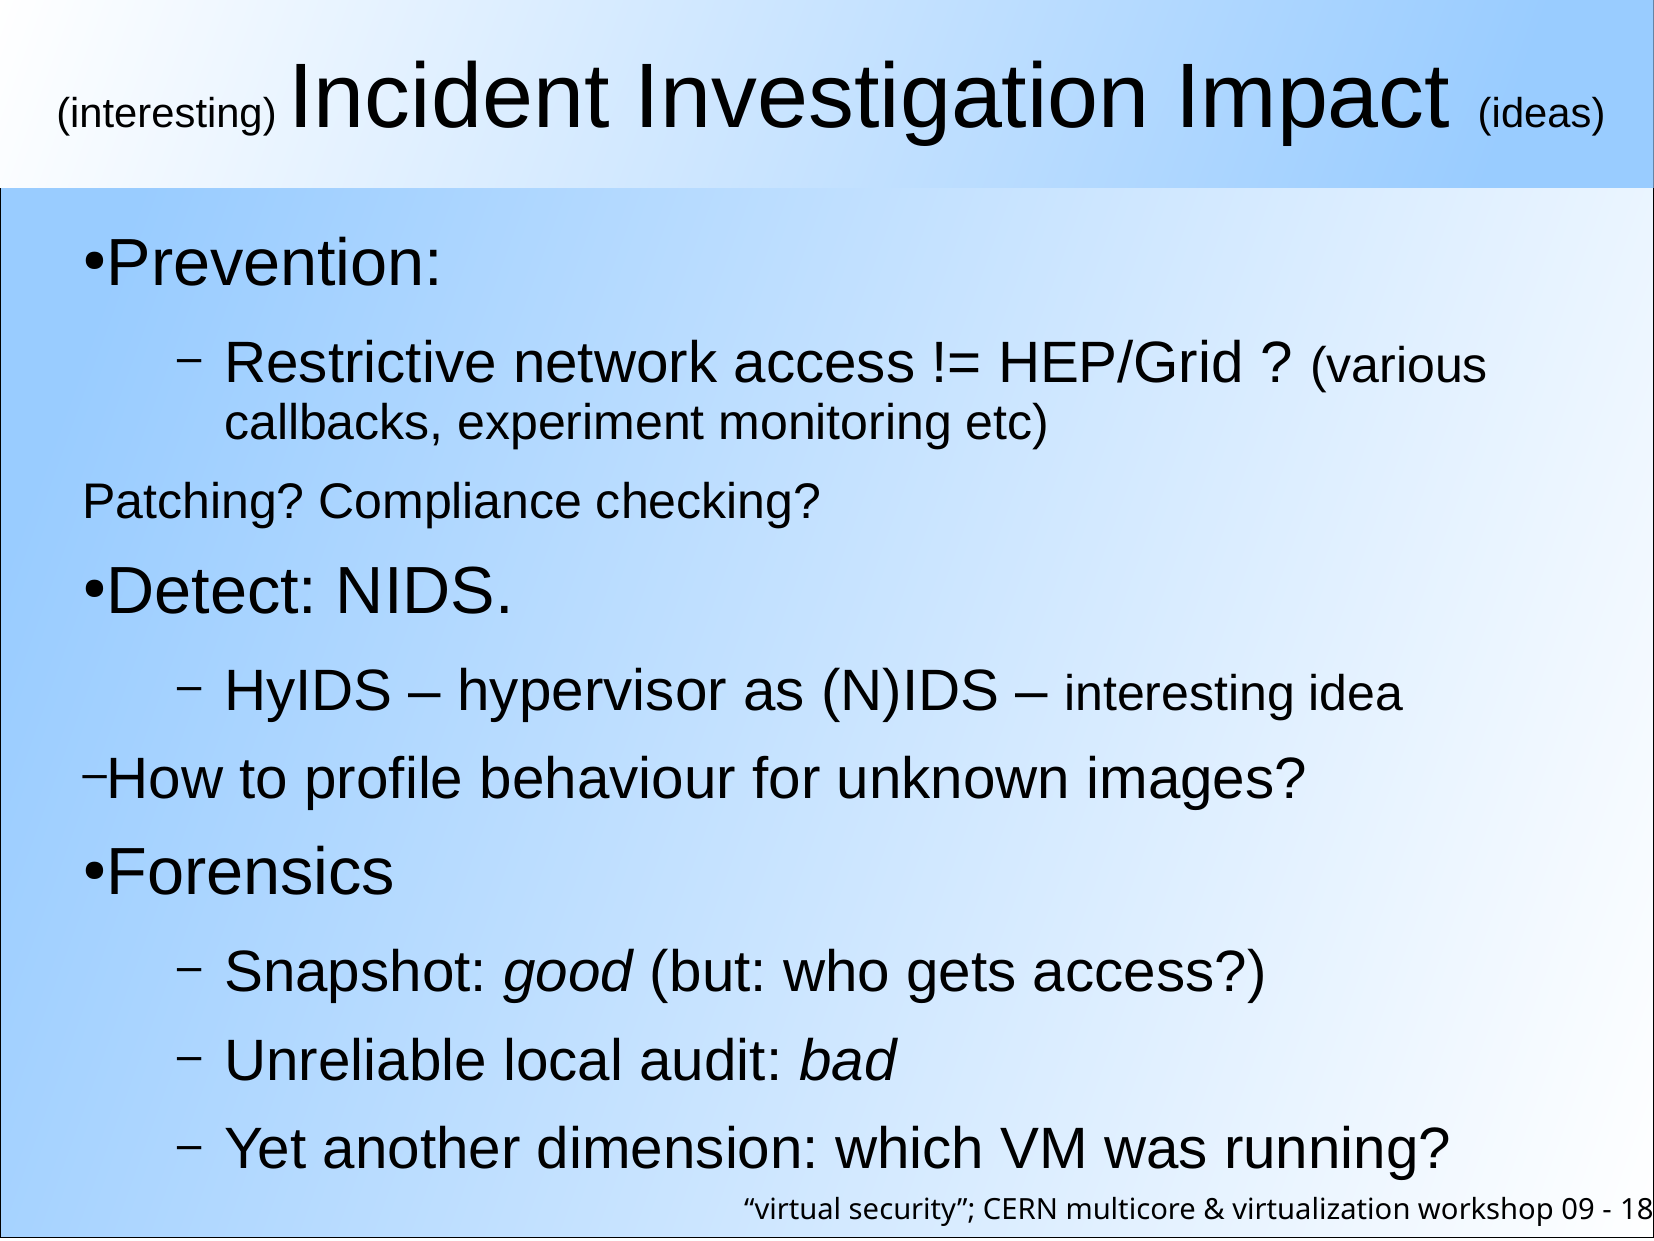

# (interesting) Incident Investigation Impact (ideas)
Prevention:
Restrictive network access != HEP/Grid ? (various callbacks, experiment monitoring etc)
Patching? Compliance checking?
Detect: NIDS.
HyIDS – hypervisor as (N)IDS – interesting idea
How to profile behaviour for unknown images?
Forensics
Snapshot: good (but: who gets access?)
Unreliable local audit: bad
Yet another dimension: which VM was running?
18